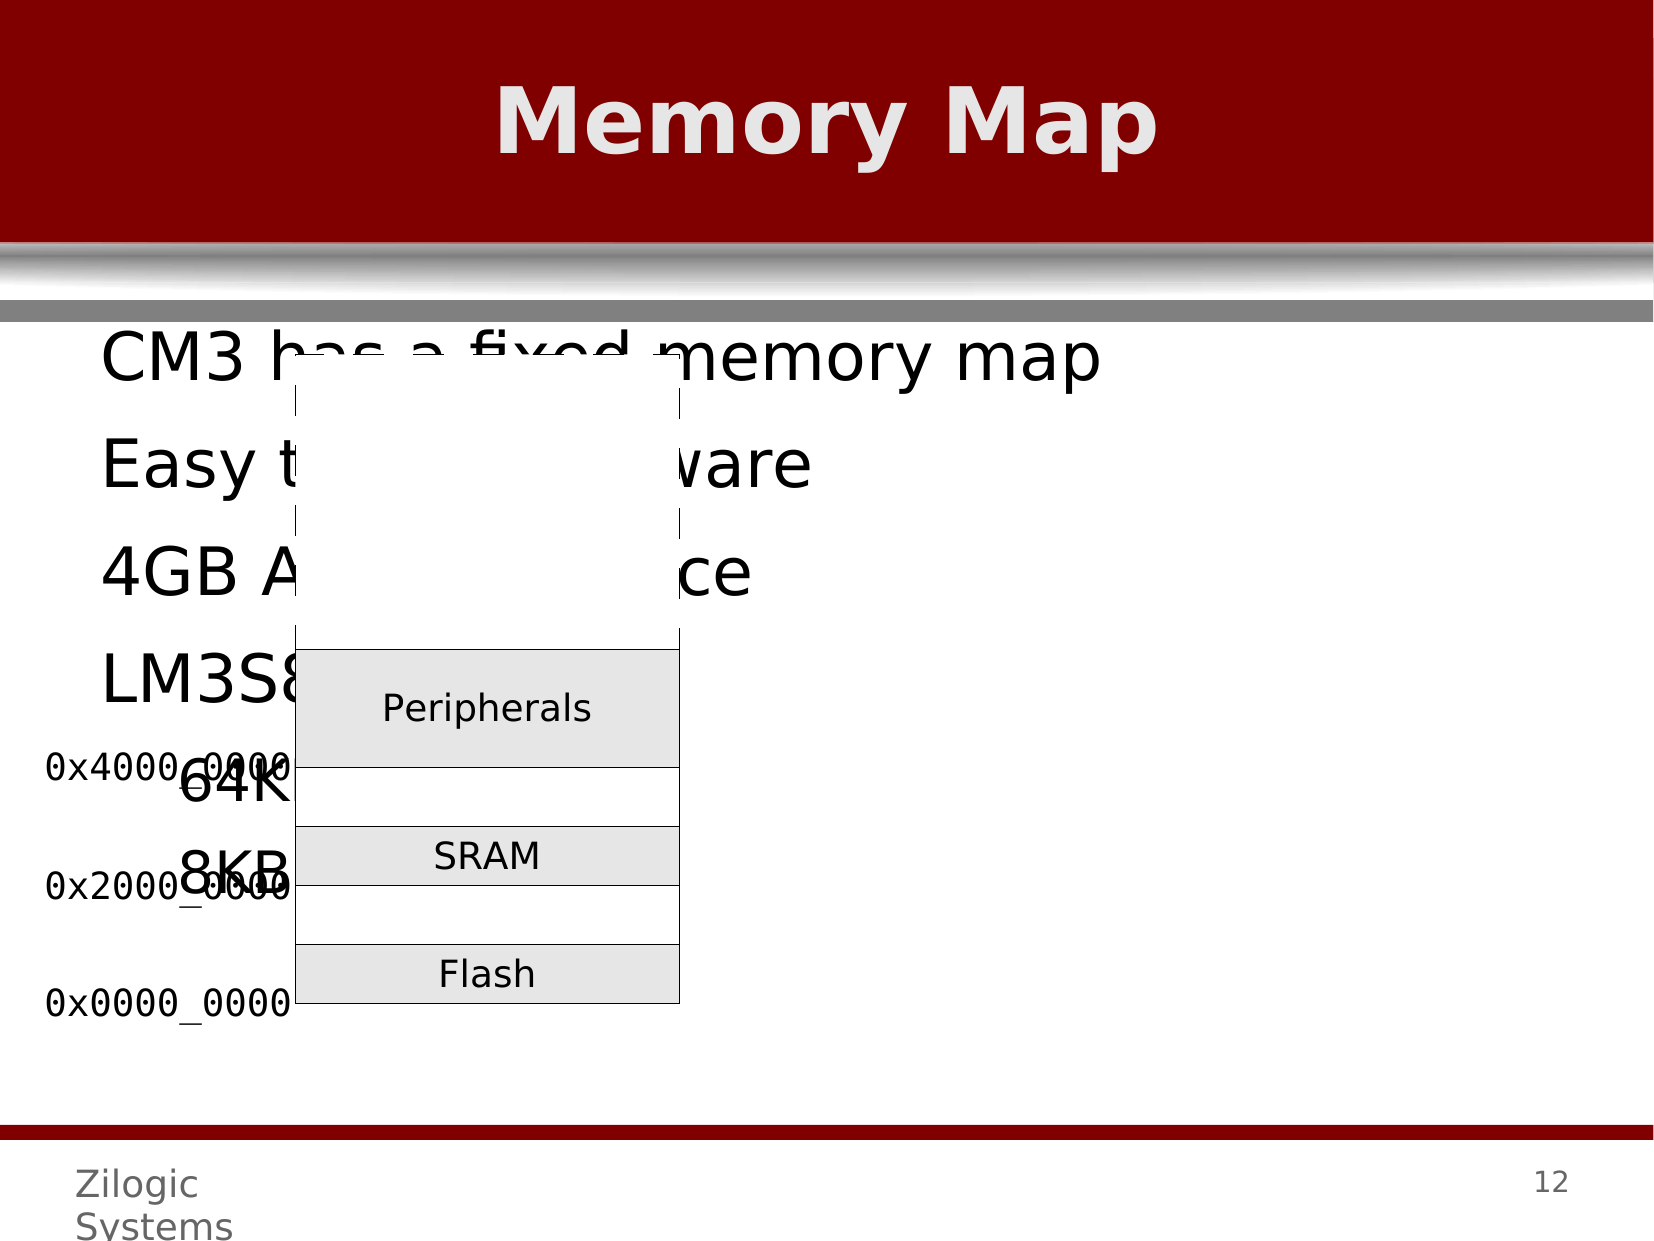

# Memory Map
CM3 has a fixed memory map
Easy to port software
4GB Address Space
LM3S811
64KB Flash
8KB SRAM
Peripherals
0x4000_0000
SRAM
0x2000_0000
Flash
0x0000_0000
12